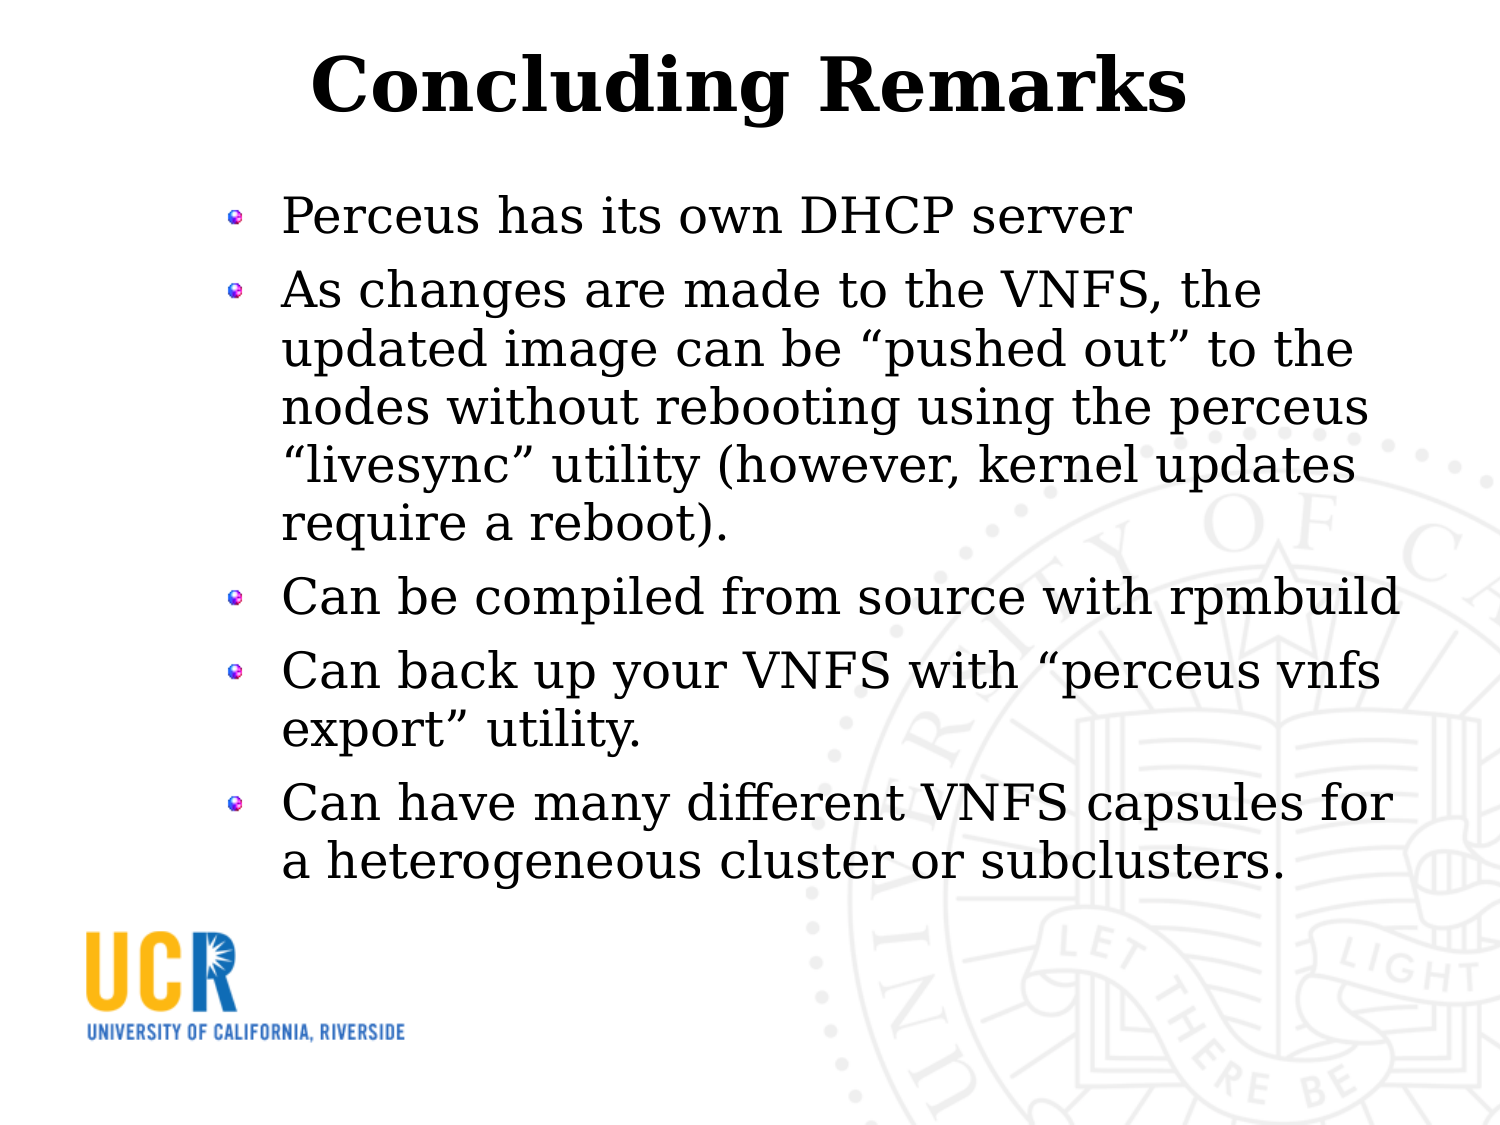

# Concluding Remarks
Perceus has its own DHCP server
As changes are made to the VNFS, the updated image can be “pushed out” to the nodes without rebooting using the perceus “livesync” utility (however, kernel updates require a reboot).
Can be compiled from source with rpmbuild
Can back up your VNFS with “perceus vnfs export” utility.
Can have many different VNFS capsules for a heterogeneous cluster or subclusters.